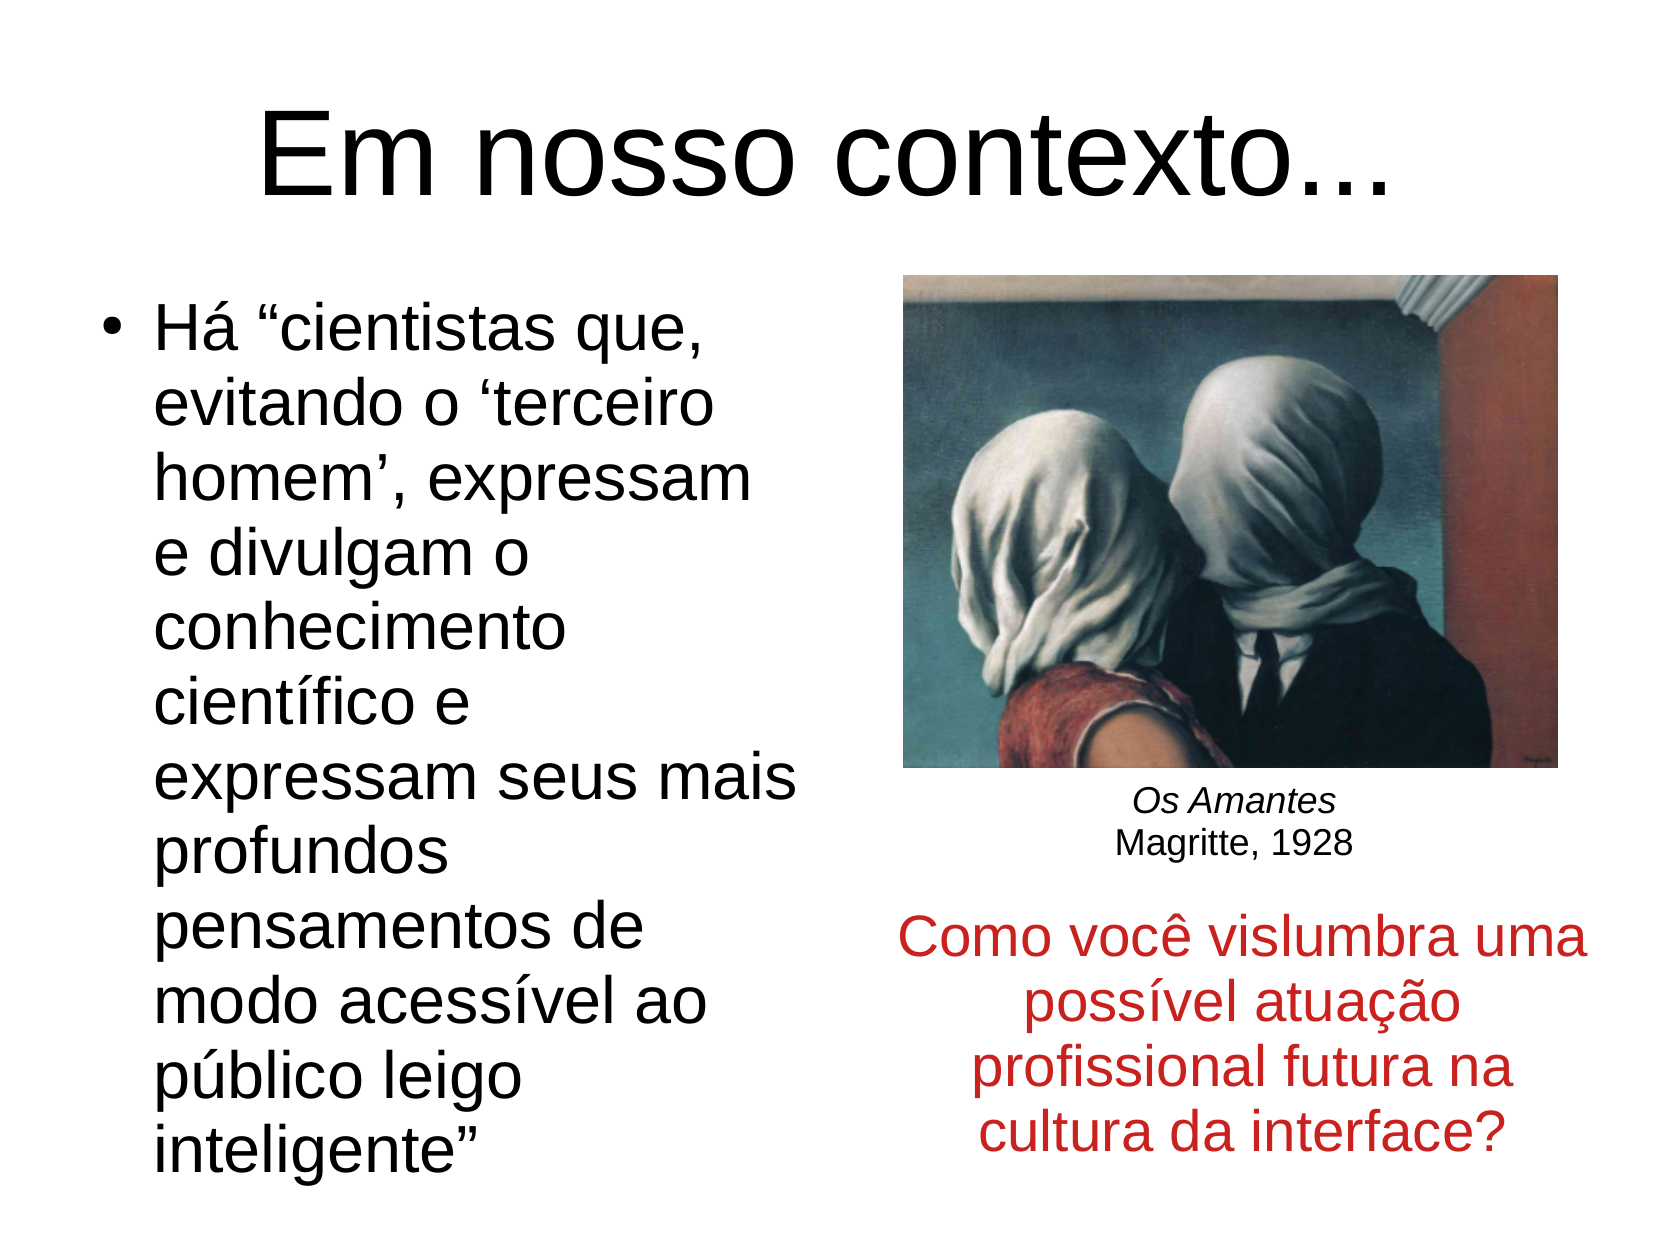

# Em nosso contexto...
Há “cientistas que, evitando o ‘terceiro homem’, expressam e divulgam o conhecimento científico e expressam seus mais profundos pensamentos de modo acessível ao público leigo inteligente”
Os Amantes
Magritte, 1928
Como você vislumbra uma possível atuação profissional futura na cultura da interface?